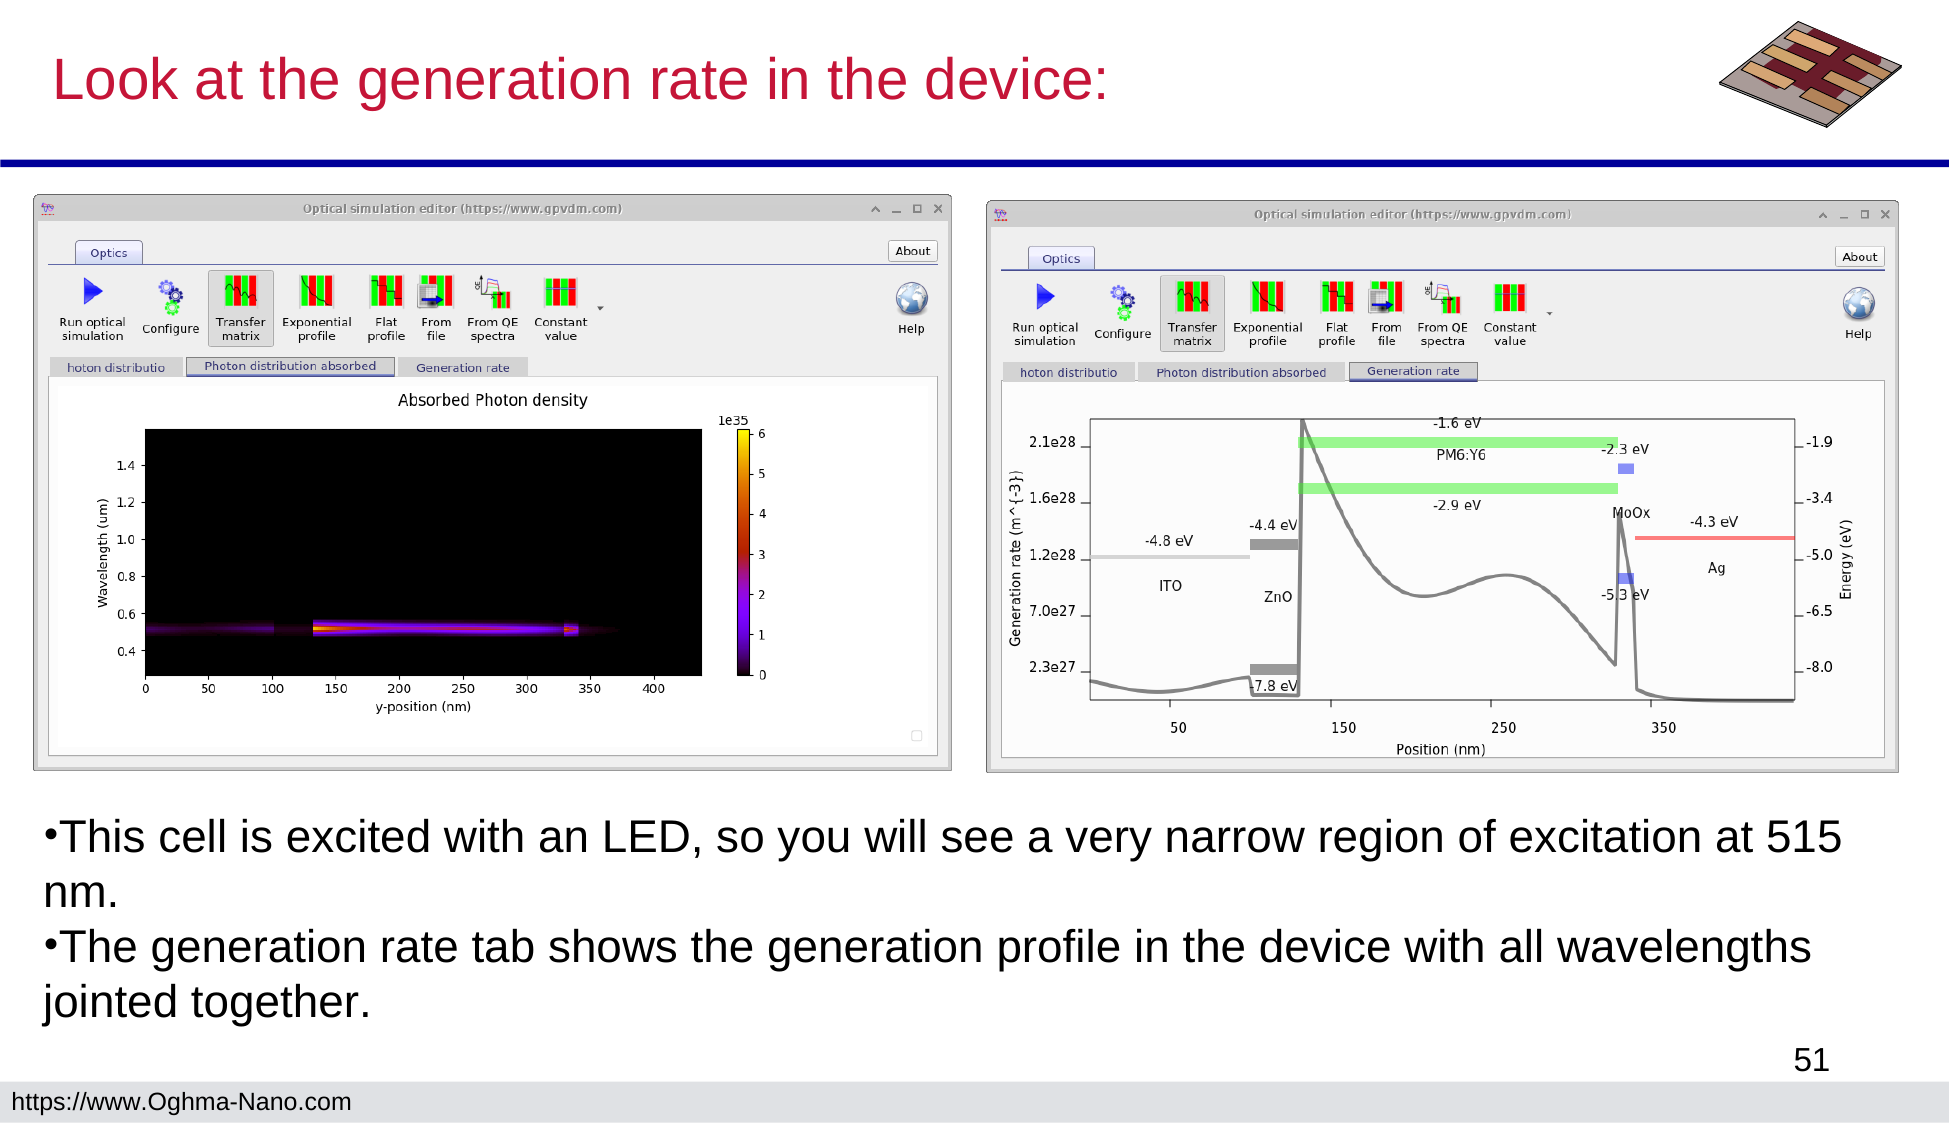

# Look at the generation rate in the device:
This cell is excited with an LED, so you will see a very narrow region of excitation at 515 nm.
The generation rate tab shows the generation profile in the device with all wavelengths jointed together.